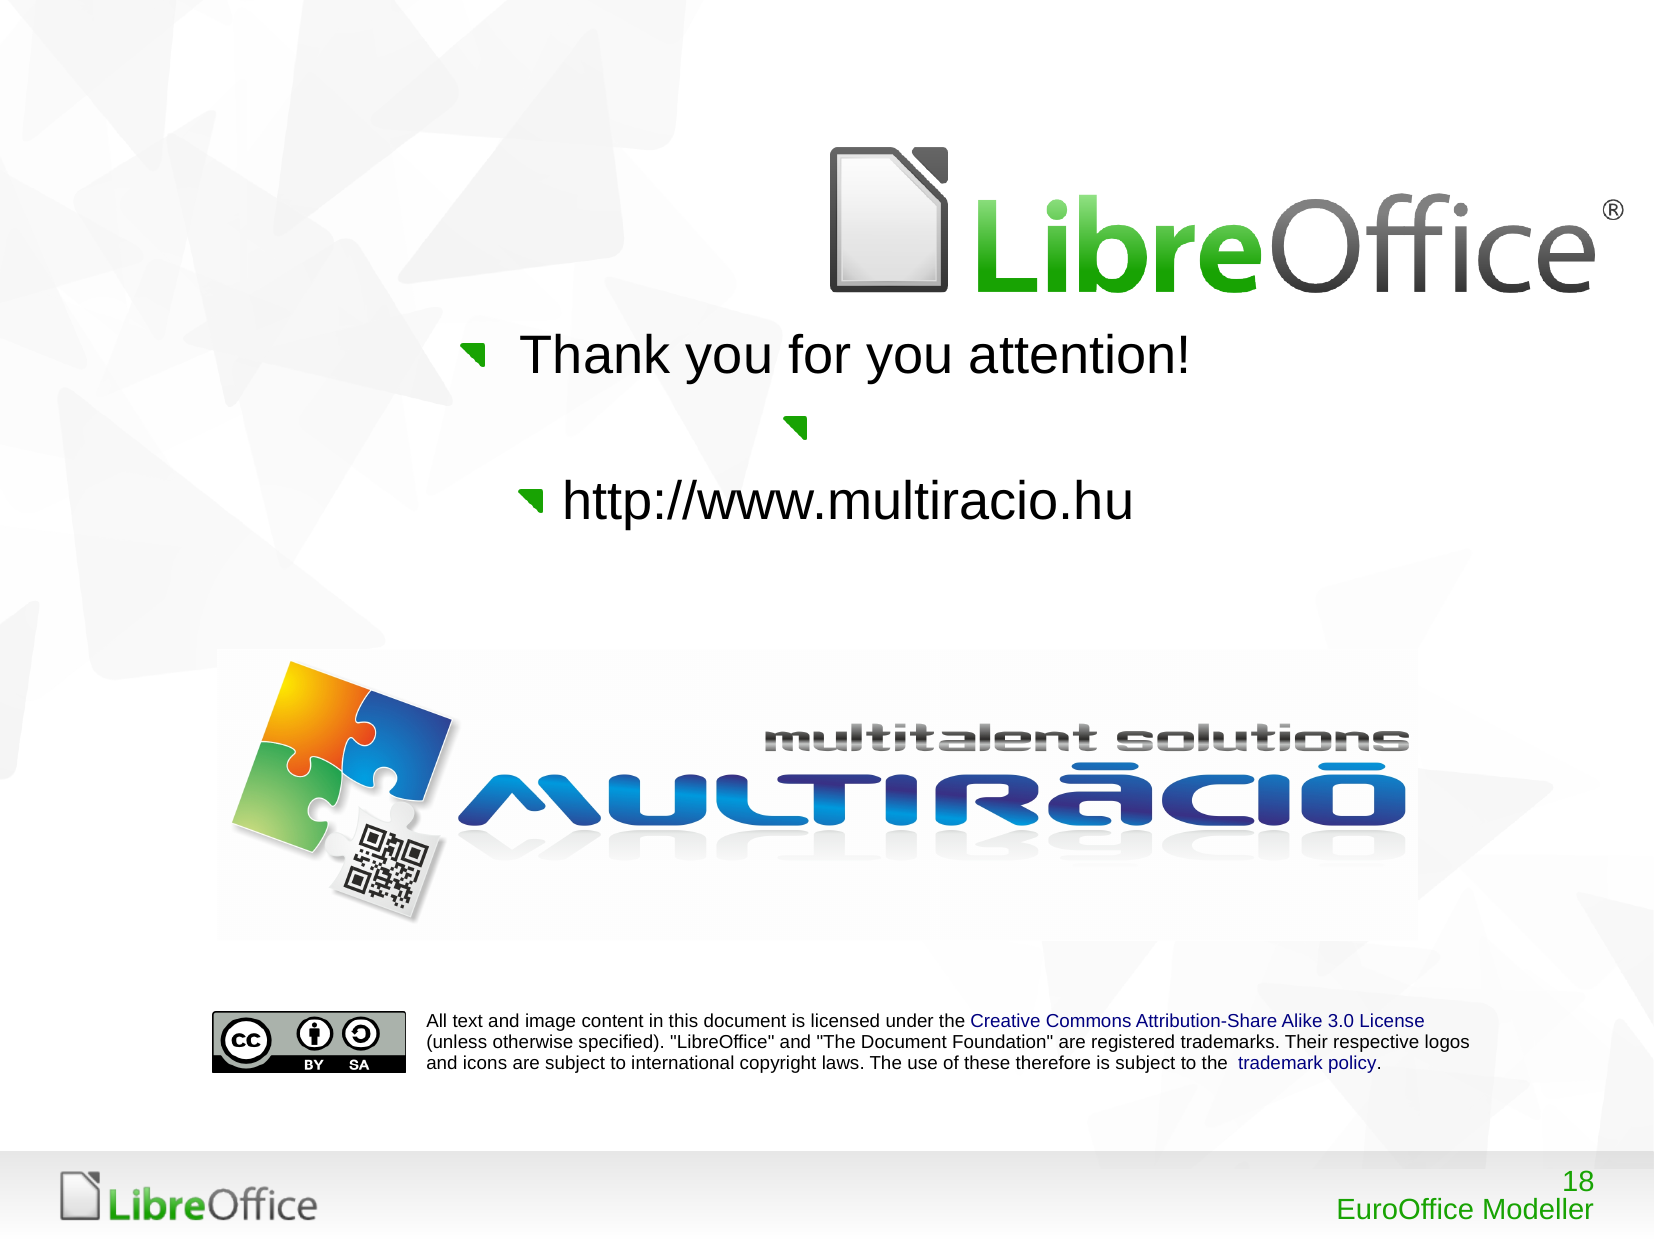

#
 Thank you for you attention!
http://www.multiracio.hu
18
EuroOffice Modeller